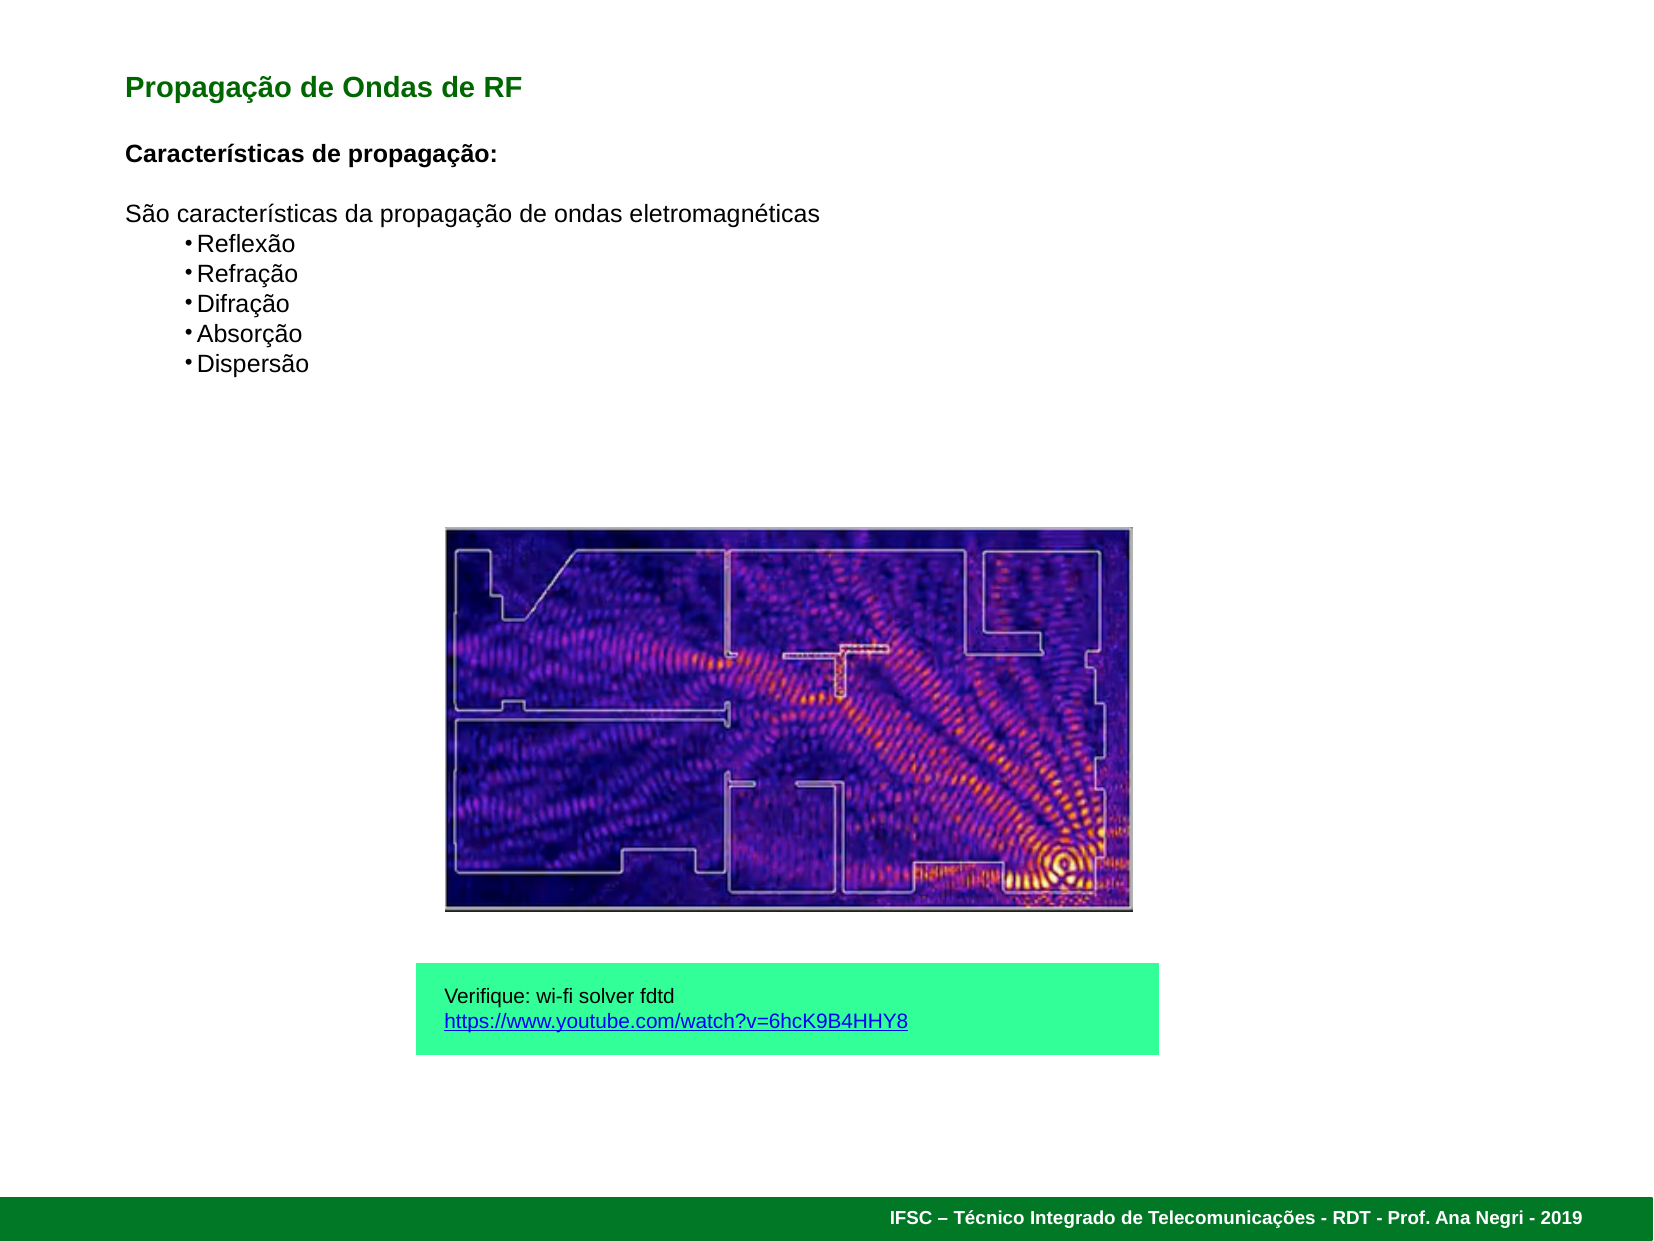

Propagação de Ondas de RF
Características de propagação:
São características da propagação de ondas eletromagnéticas
Reflexão
Refração
Difração
Absorção
Dispersão
Verifique: wi-fi solver fdtd
https://www.youtube.com/watch?v=6hcK9B4HHY8
IFSC – Técnico Integrado de Telecomunicações - RDT - Prof. Ana Negri - 2019